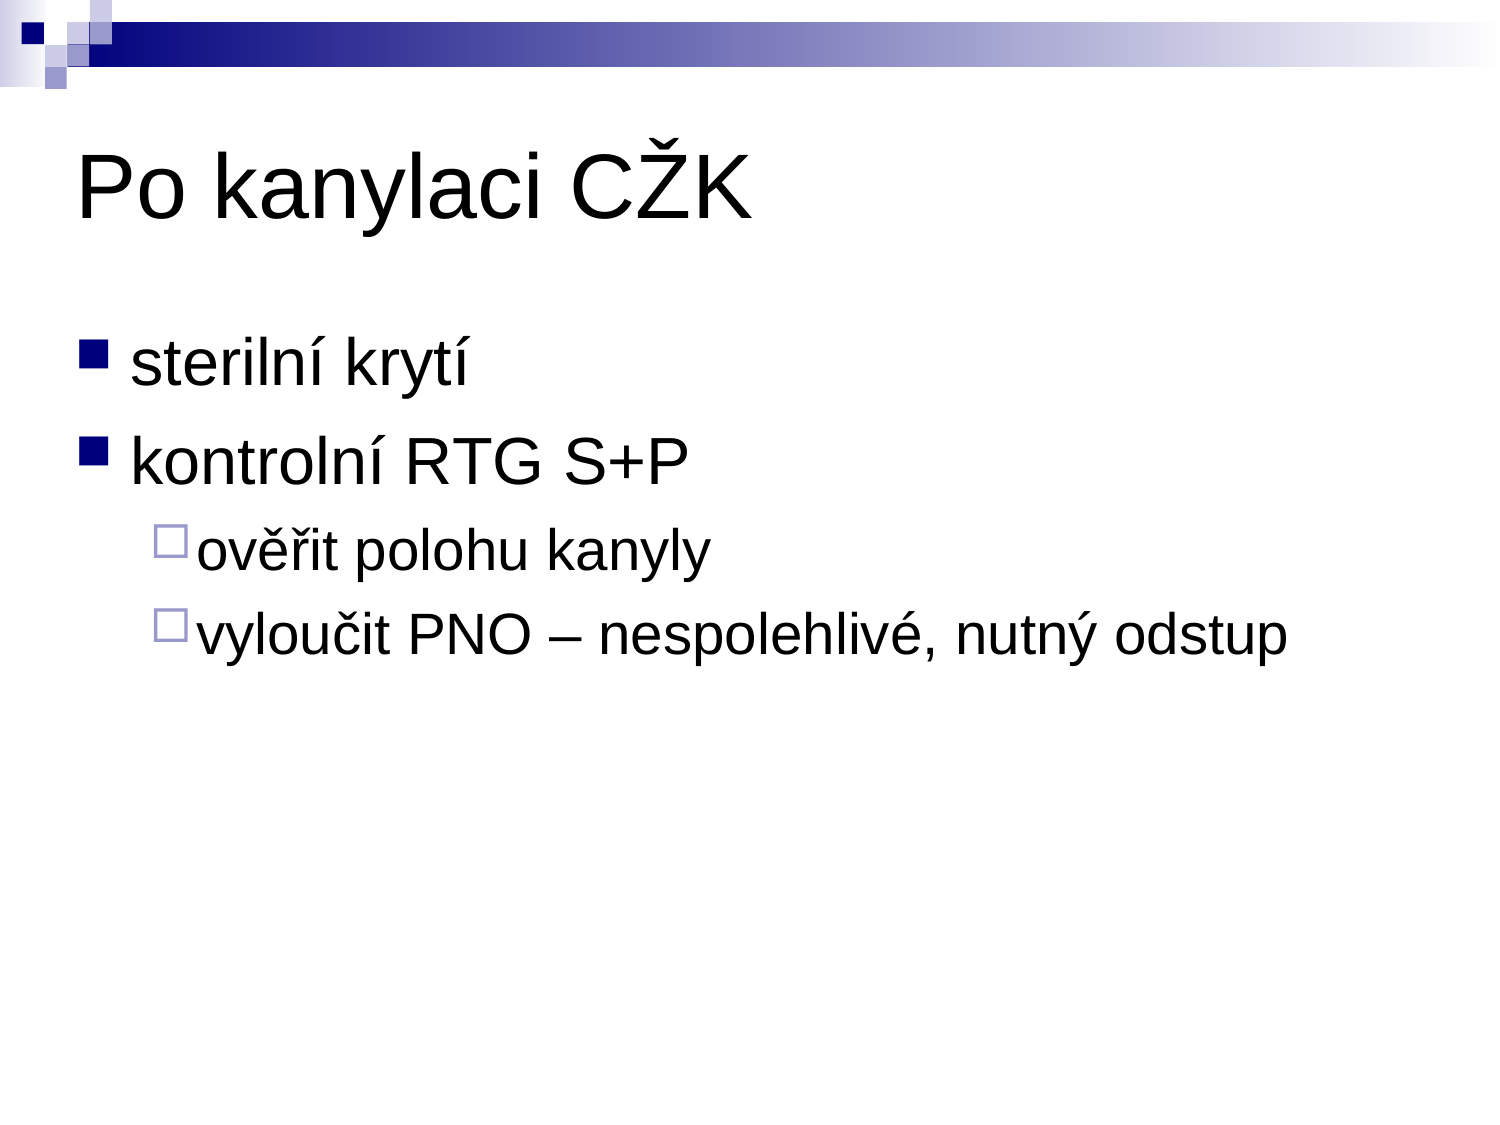

# Po kanylaci CŽK
sterilní krytí
kontrolní RTG S+P
ověřit polohu kanyly
vyloučit PNO – nespolehlivé, nutný odstup